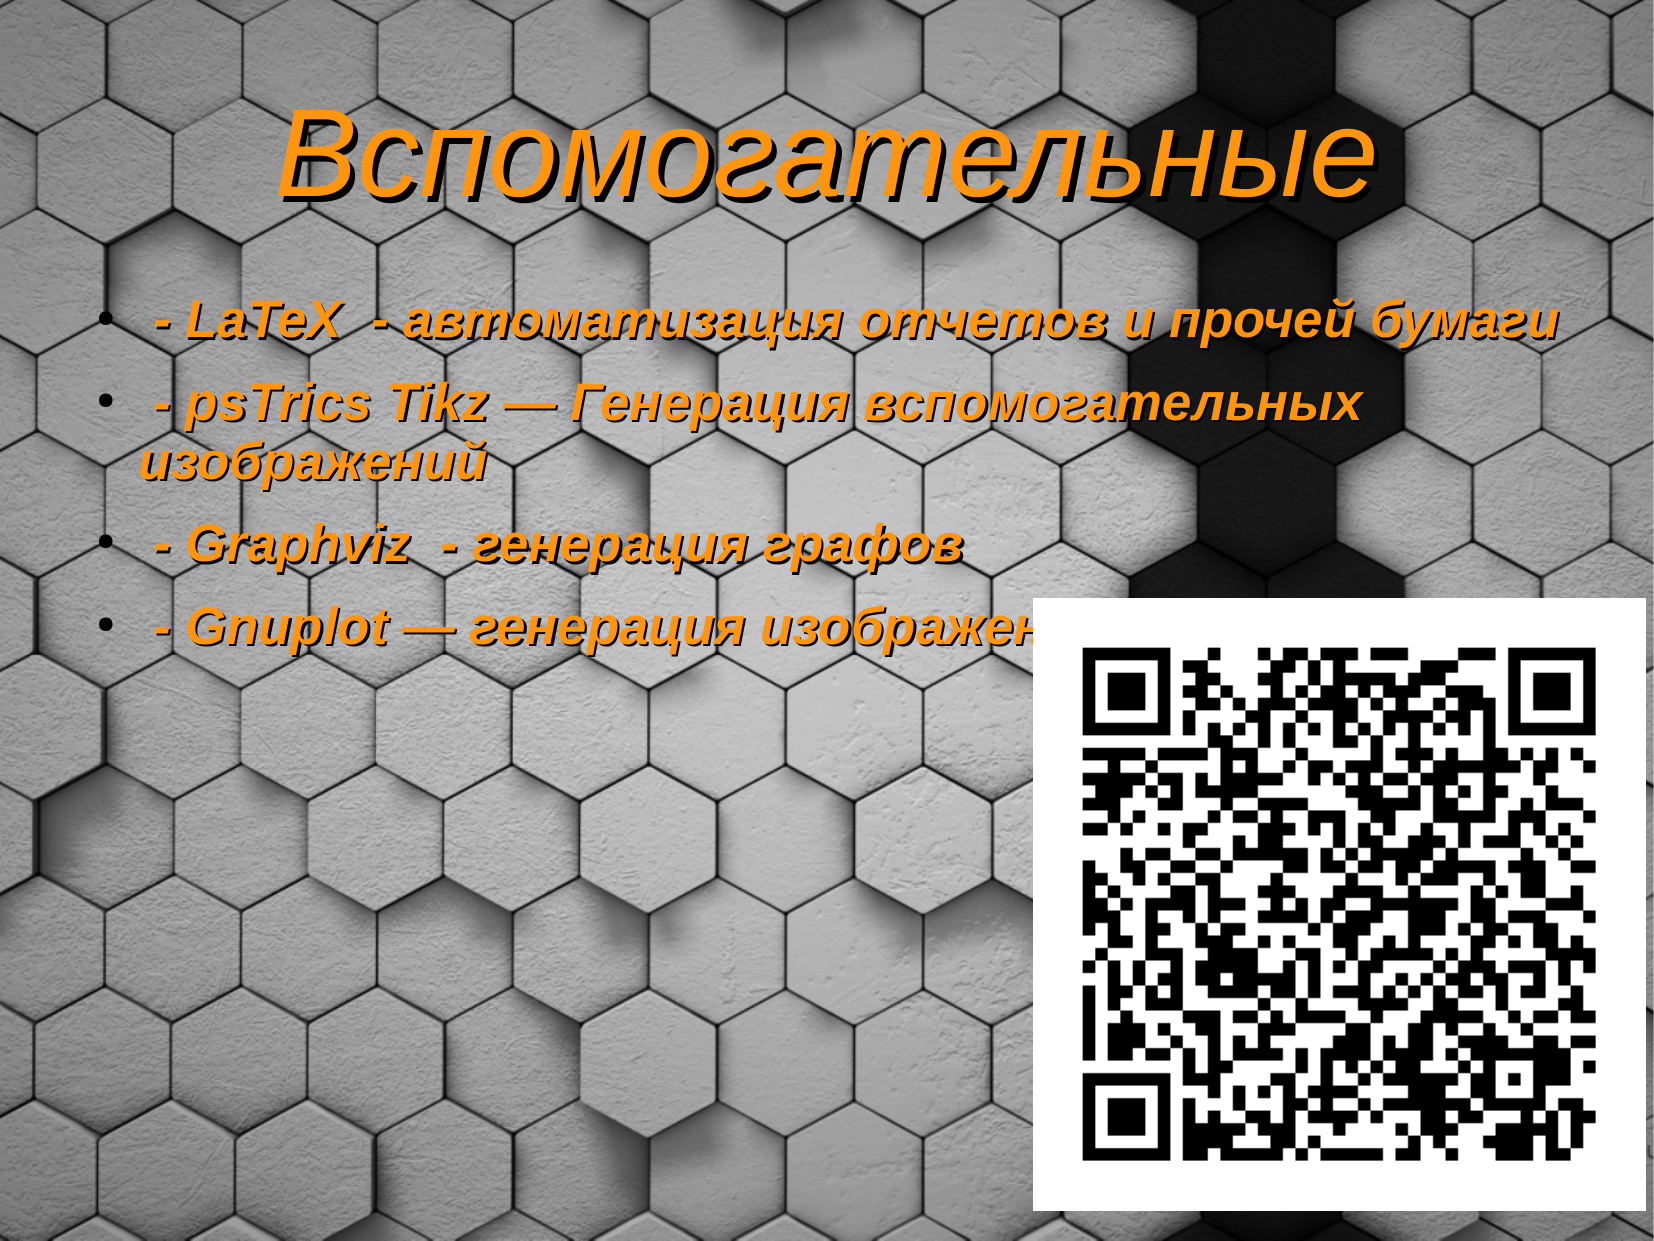

# Вспомогательные
 - LaTeX - автоматизация отчетов и прочей бумаги
 - psTrics Tikz — Генерация вспомогательных изображений
 - Graphviz - генерация графов
 - Gnuplot — генерация изображений